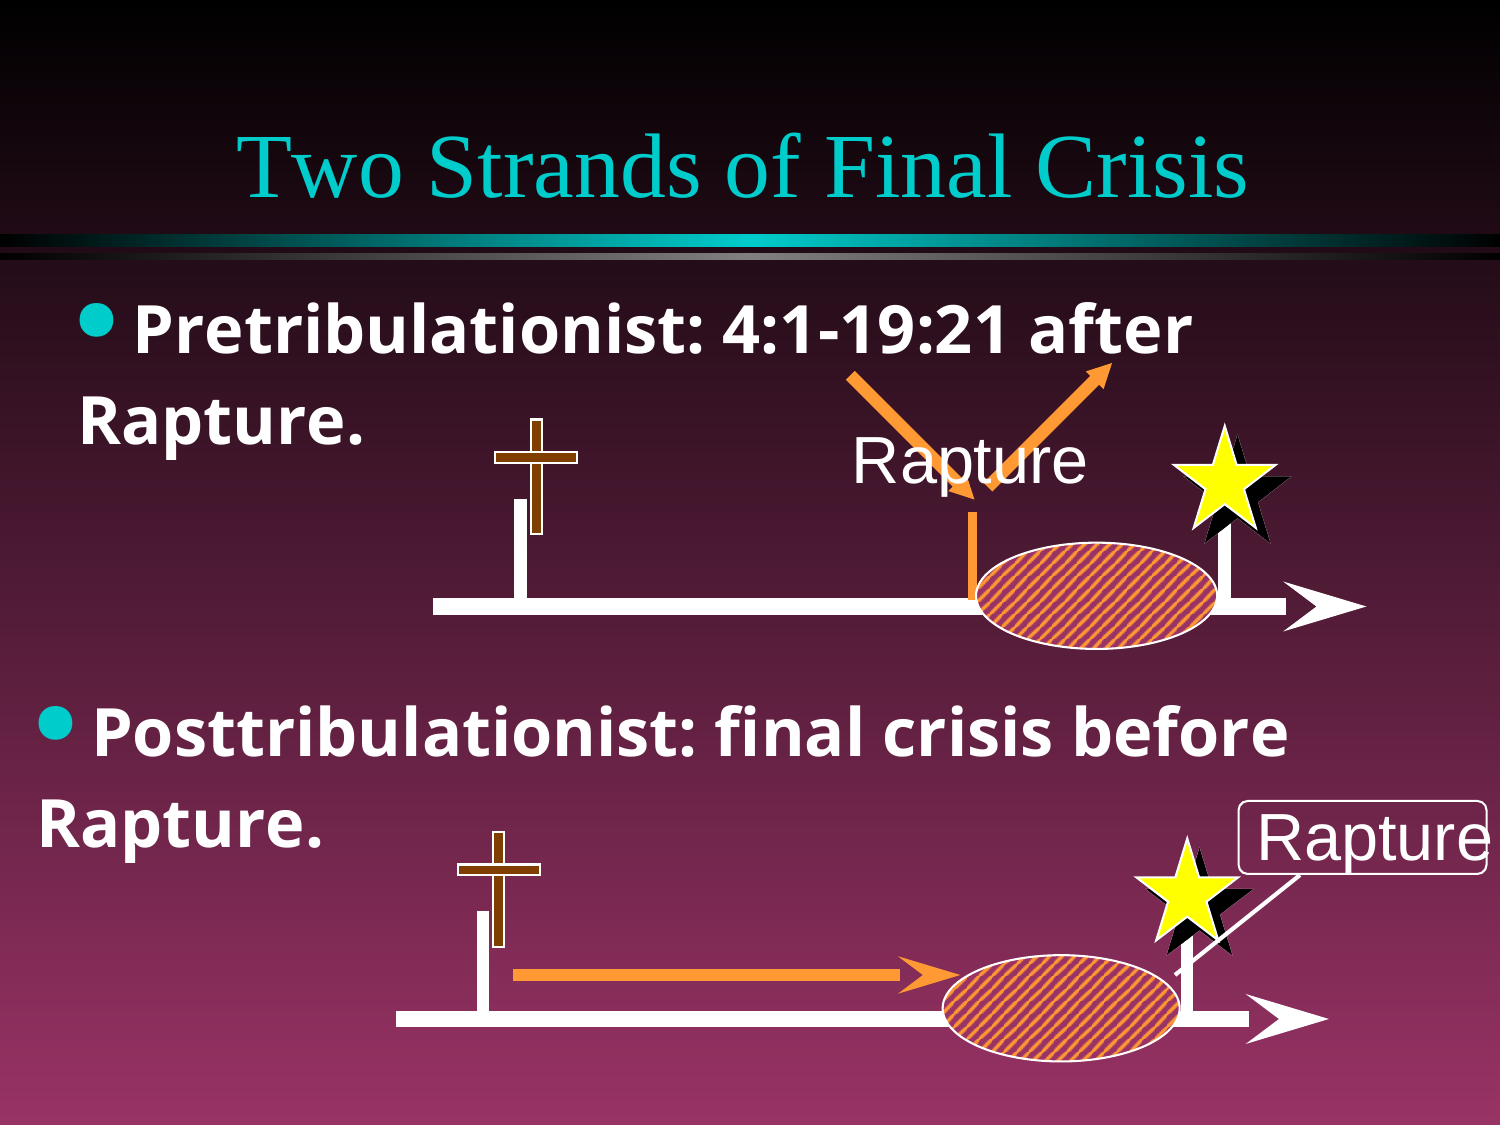

# Two Strands of Final Crisis
 Pretribulationist: 4:1-19:21 after Rapture.
Rapture
 Posttribulationist: final crisis before Rapture.
Rapture